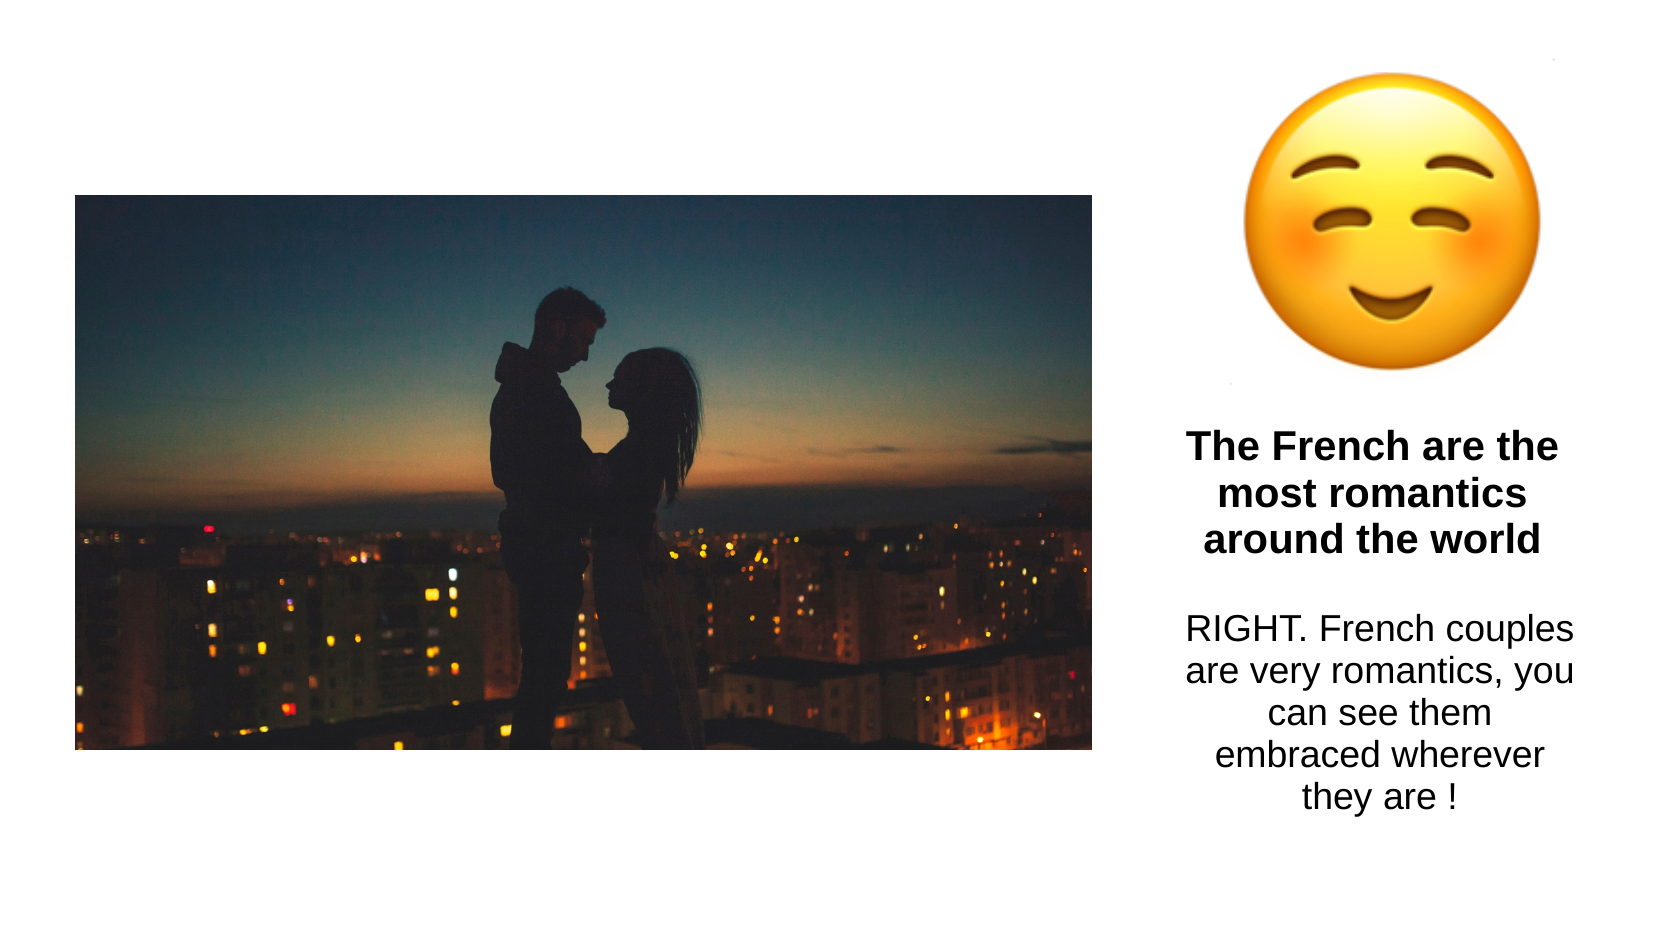

The French are the most romantics around the world
RIGHT. French couples are very romantics, you can see them embraced wherever they are !